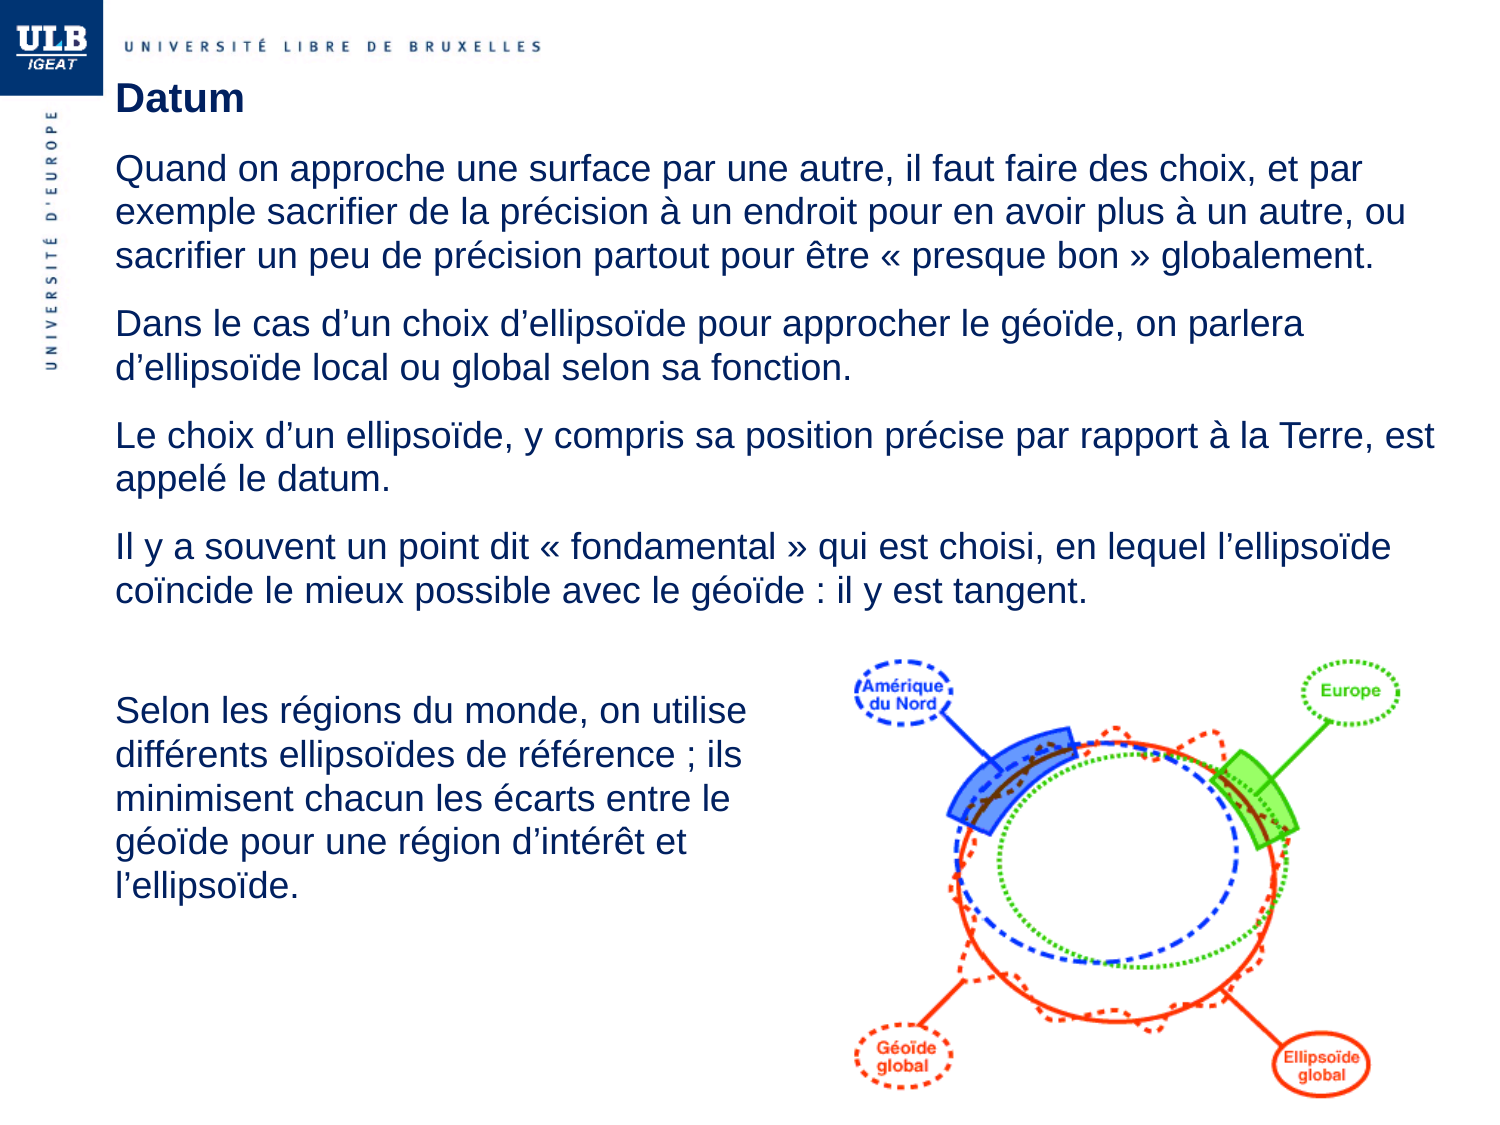

Datum
Quand on approche une surface par une autre, il faut faire des choix, et par exemple sacrifier de la précision à un endroit pour en avoir plus à un autre, ou sacrifier un peu de précision partout pour être « presque bon » globalement.
Dans le cas d’un choix d’ellipsoïde pour approcher le géoïde, on parlera d’ellipsoïde local ou global selon sa fonction.
Le choix d’un ellipsoïde, y compris sa position précise par rapport à la Terre, est appelé le datum.
Il y a souvent un point dit « fondamental » qui est choisi, en lequel l’ellipsoïde coïncide le mieux possible avec le géoïde : il y est tangent.
Selon les régions du monde, on utilise différents ellipsoïdes de référence ; ils minimisent chacun les écarts entre le géoïde pour une région d’intérêt et l’ellipsoïde.